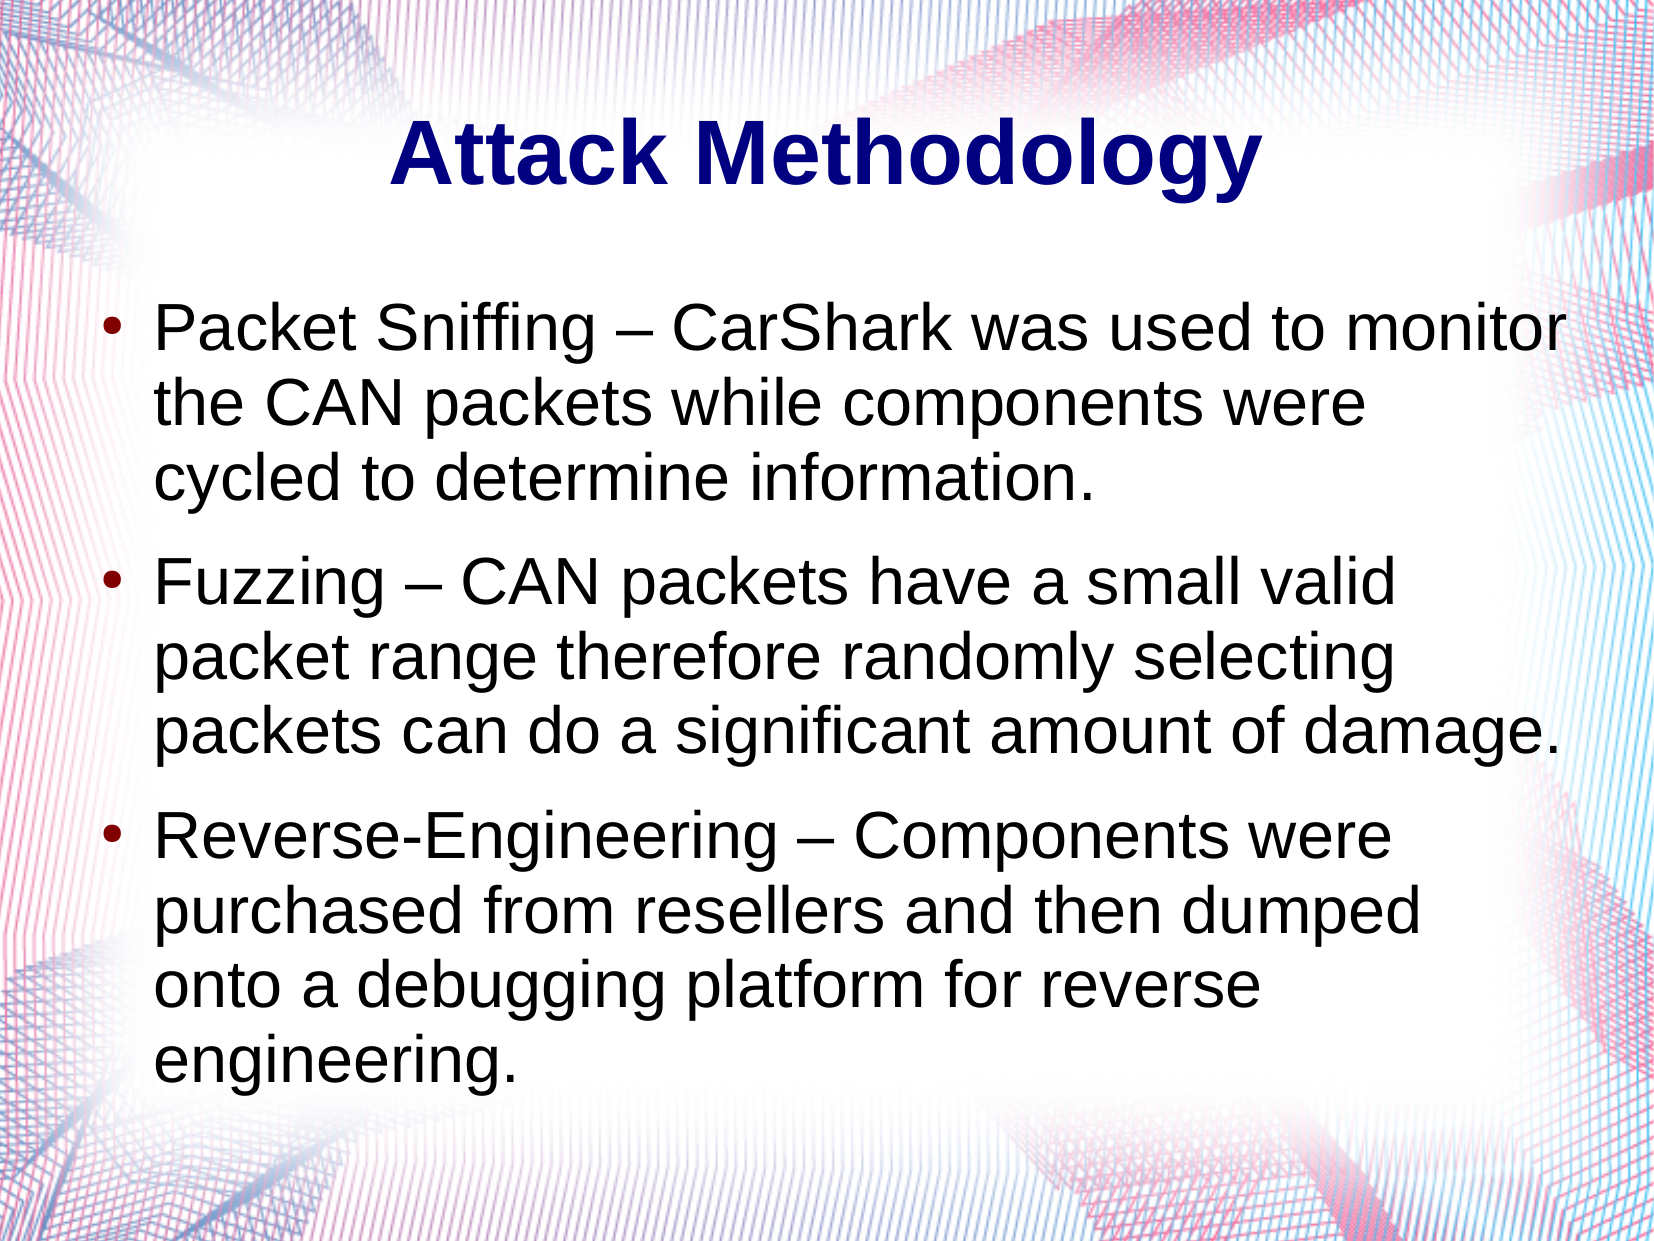

# Attack Methodology
Packet Sniffing – CarShark was used to monitor the CAN packets while components were cycled to determine information.
Fuzzing – CAN packets have a small valid packet range therefore randomly selecting packets can do a significant amount of damage.
Reverse-Engineering – Components were purchased from resellers and then dumped onto a debugging platform for reverse engineering.